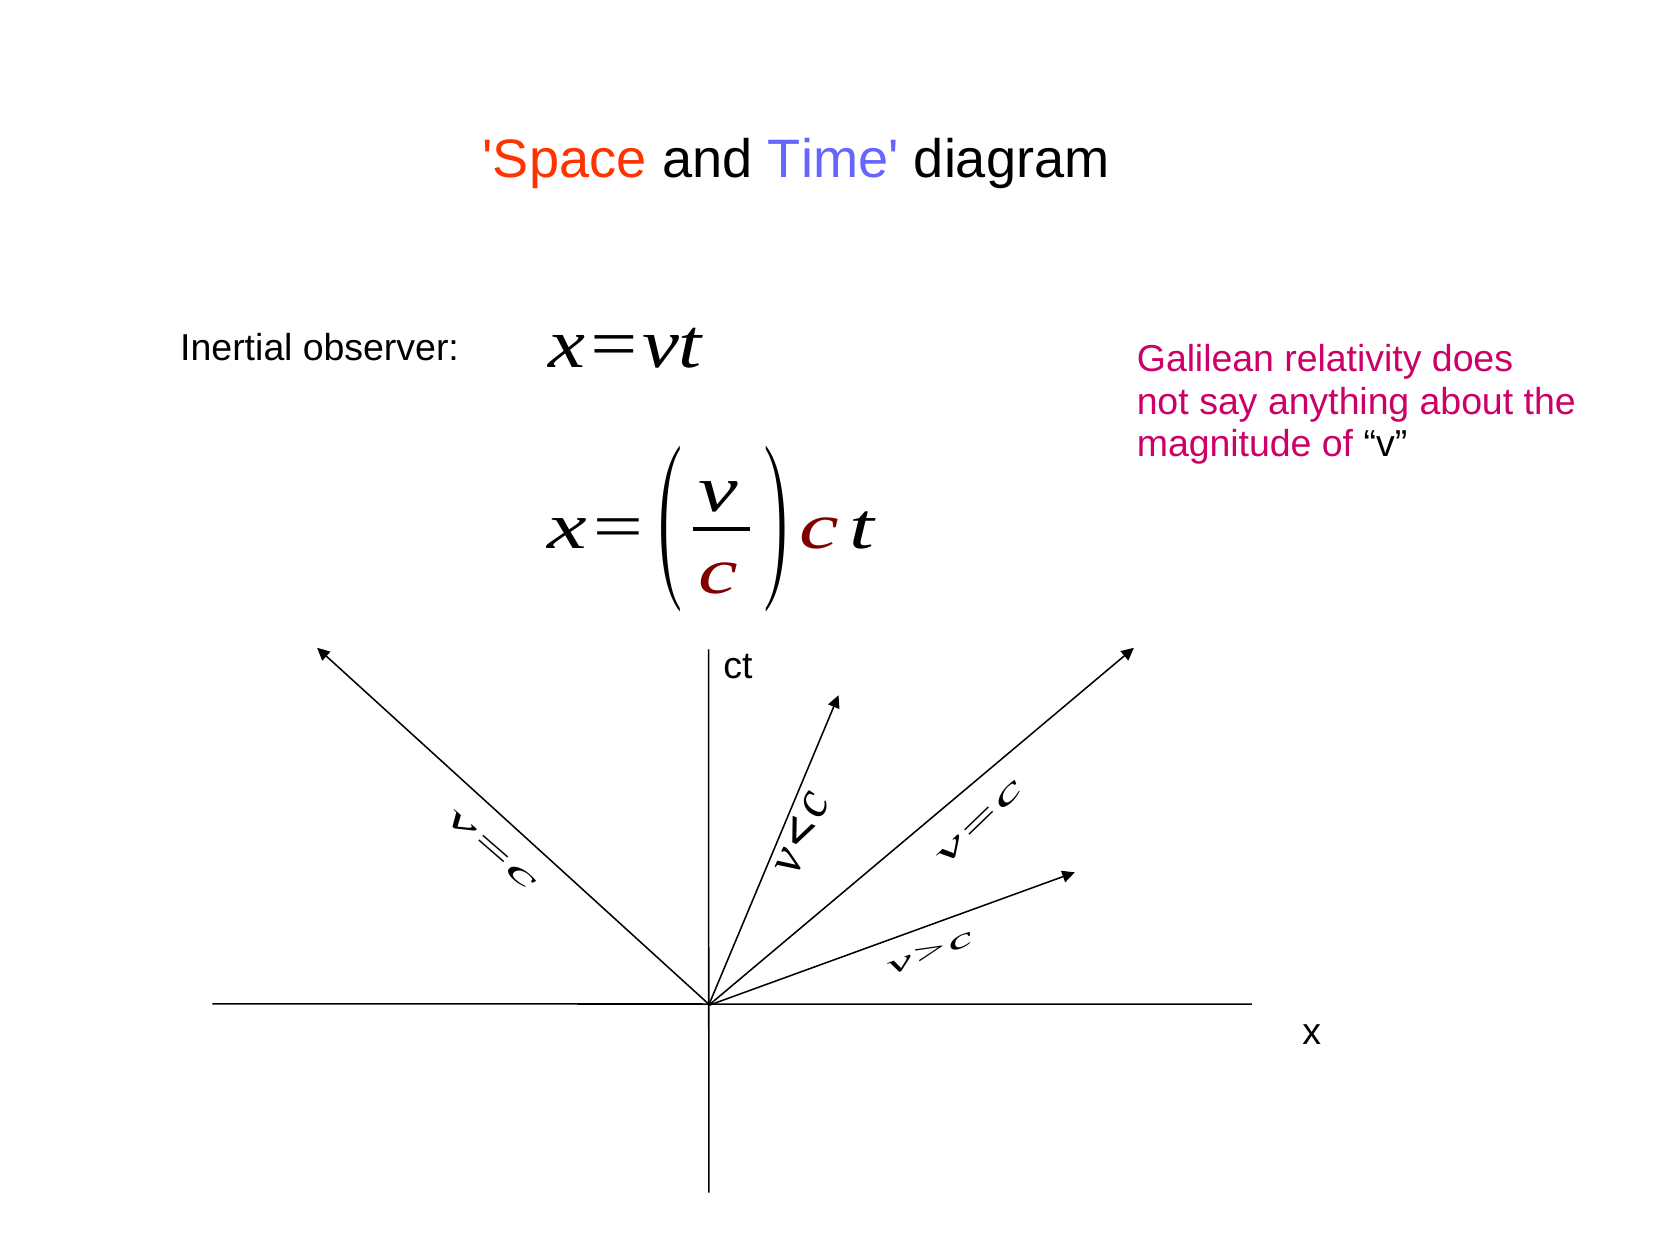

'Space and Time' diagram
Inertial observer:
Galilean relativity does
not say anything about the
magnitude of “v”
ct
x